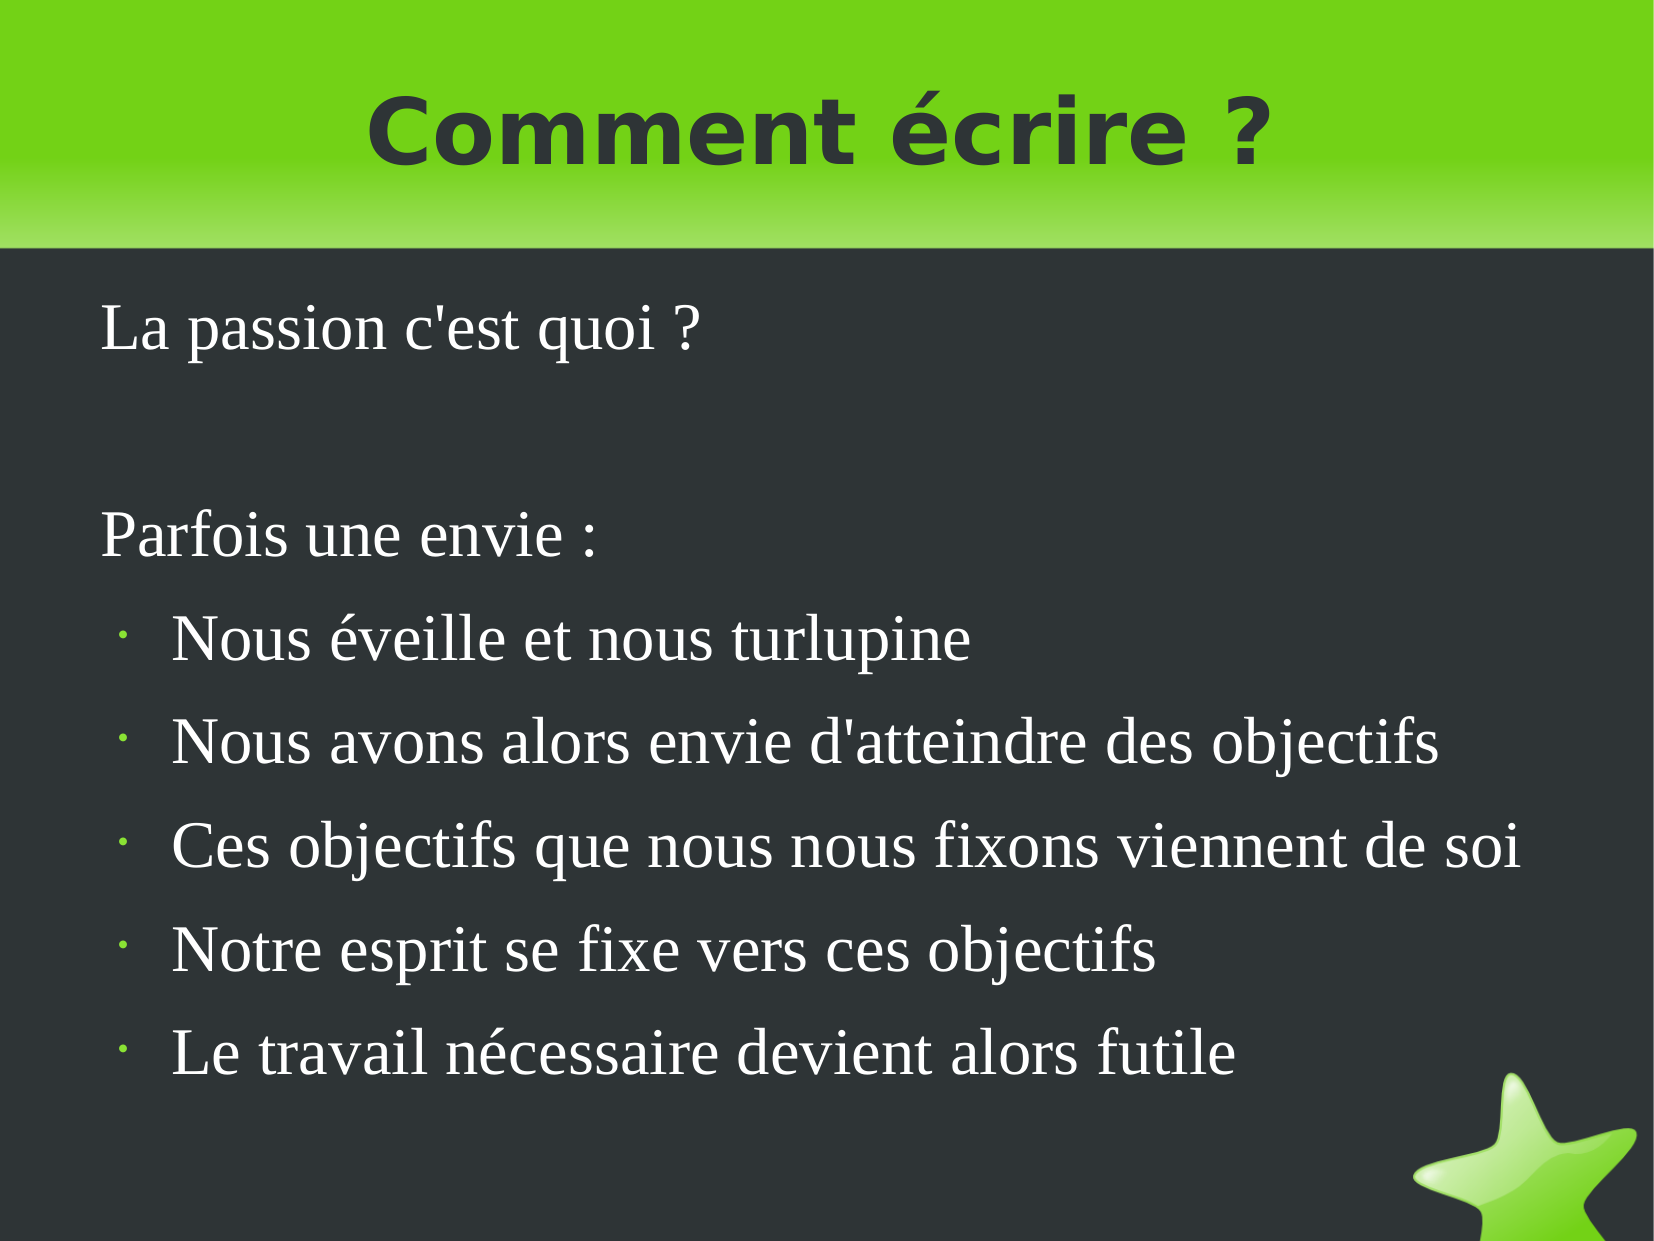

# Comment écrire ?
La passion c'est quoi ?
Parfois une envie :
Nous éveille et nous turlupine
Nous avons alors envie d'atteindre des objectifs
Ces objectifs que nous nous fixons viennent de soi
Notre esprit se fixe vers ces objectifs
Le travail nécessaire devient alors futile